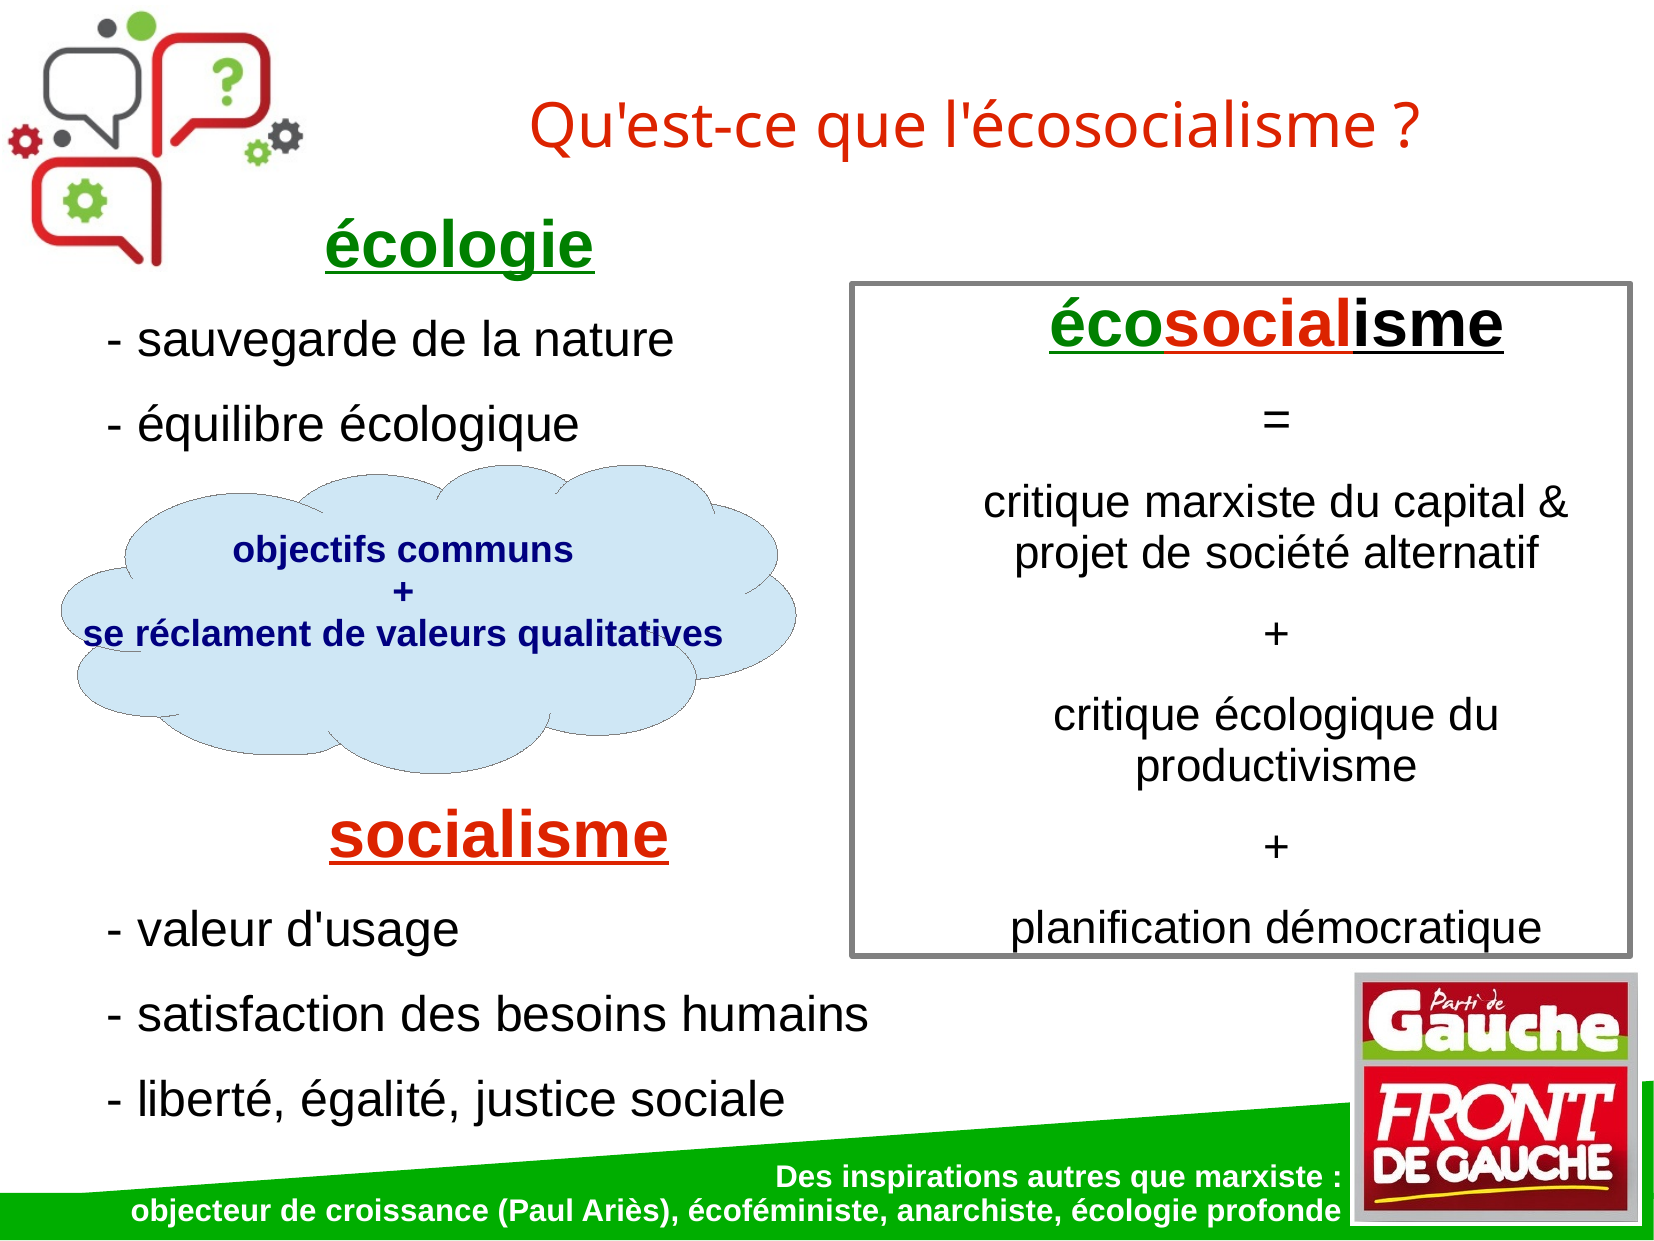

# Qu'est-ce que l'écosocialisme ?
écologie
- sauvegarde de la nature
- équilibre écologique
écosocialisme
=
critique marxiste du capital & projet de société alternatif
+
critique écologique du productivisme
+
planification démocratique
objectifs communs
+
se réclament de valeurs qualitatives
socialisme
- valeur d'usage
- satisfaction des besoins humains
- liberté, égalité, justice sociale
Des inspirations autres que marxiste :
objecteur de croissance (Paul Ariès), écoféministe, anarchiste, écologie profonde